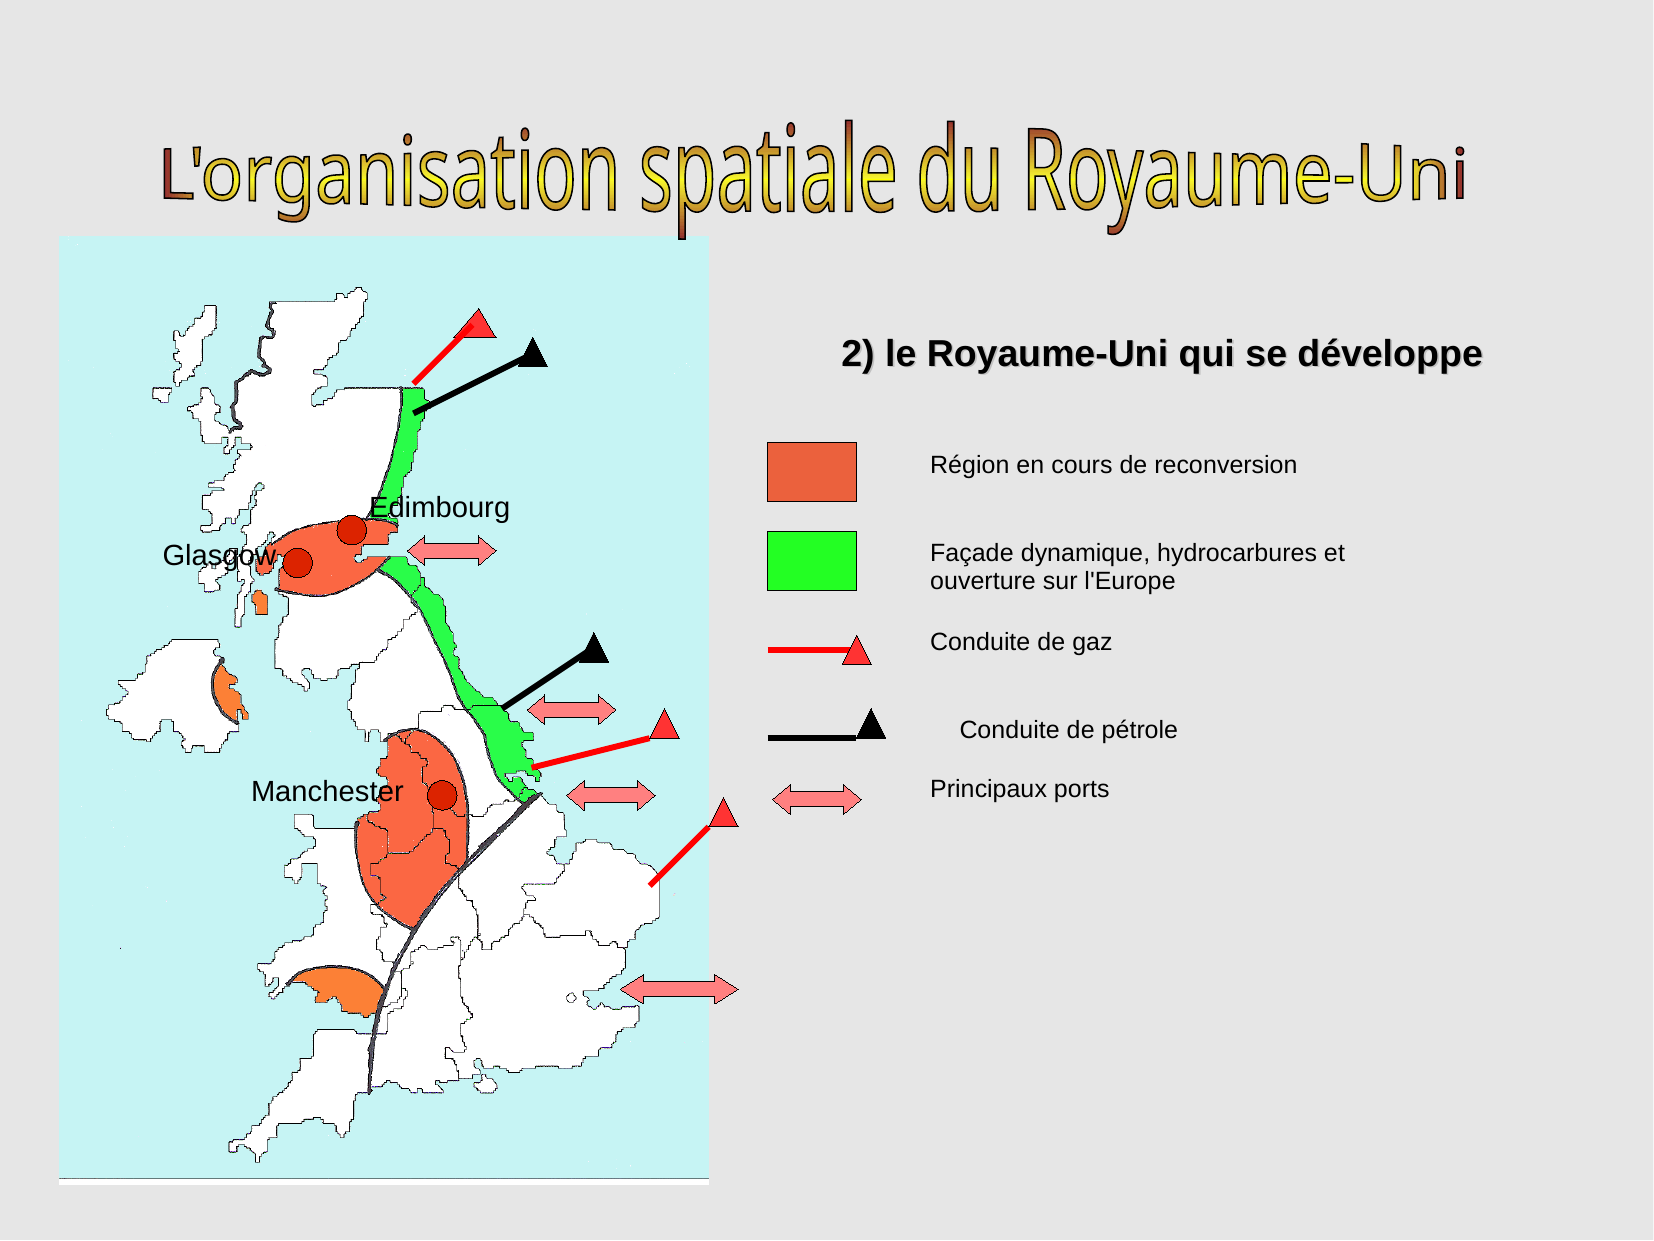

L'organisation spatiale du Royaume-Uni
2) le Royaume-Uni qui se développe
Région en cours de reconversion
Edimbourg
Glasgow
Façade dynamique, hydrocarbures et ouverture sur l'Europe
Conduite de gaz
Conduite de pétrole
Manchester
Principaux ports